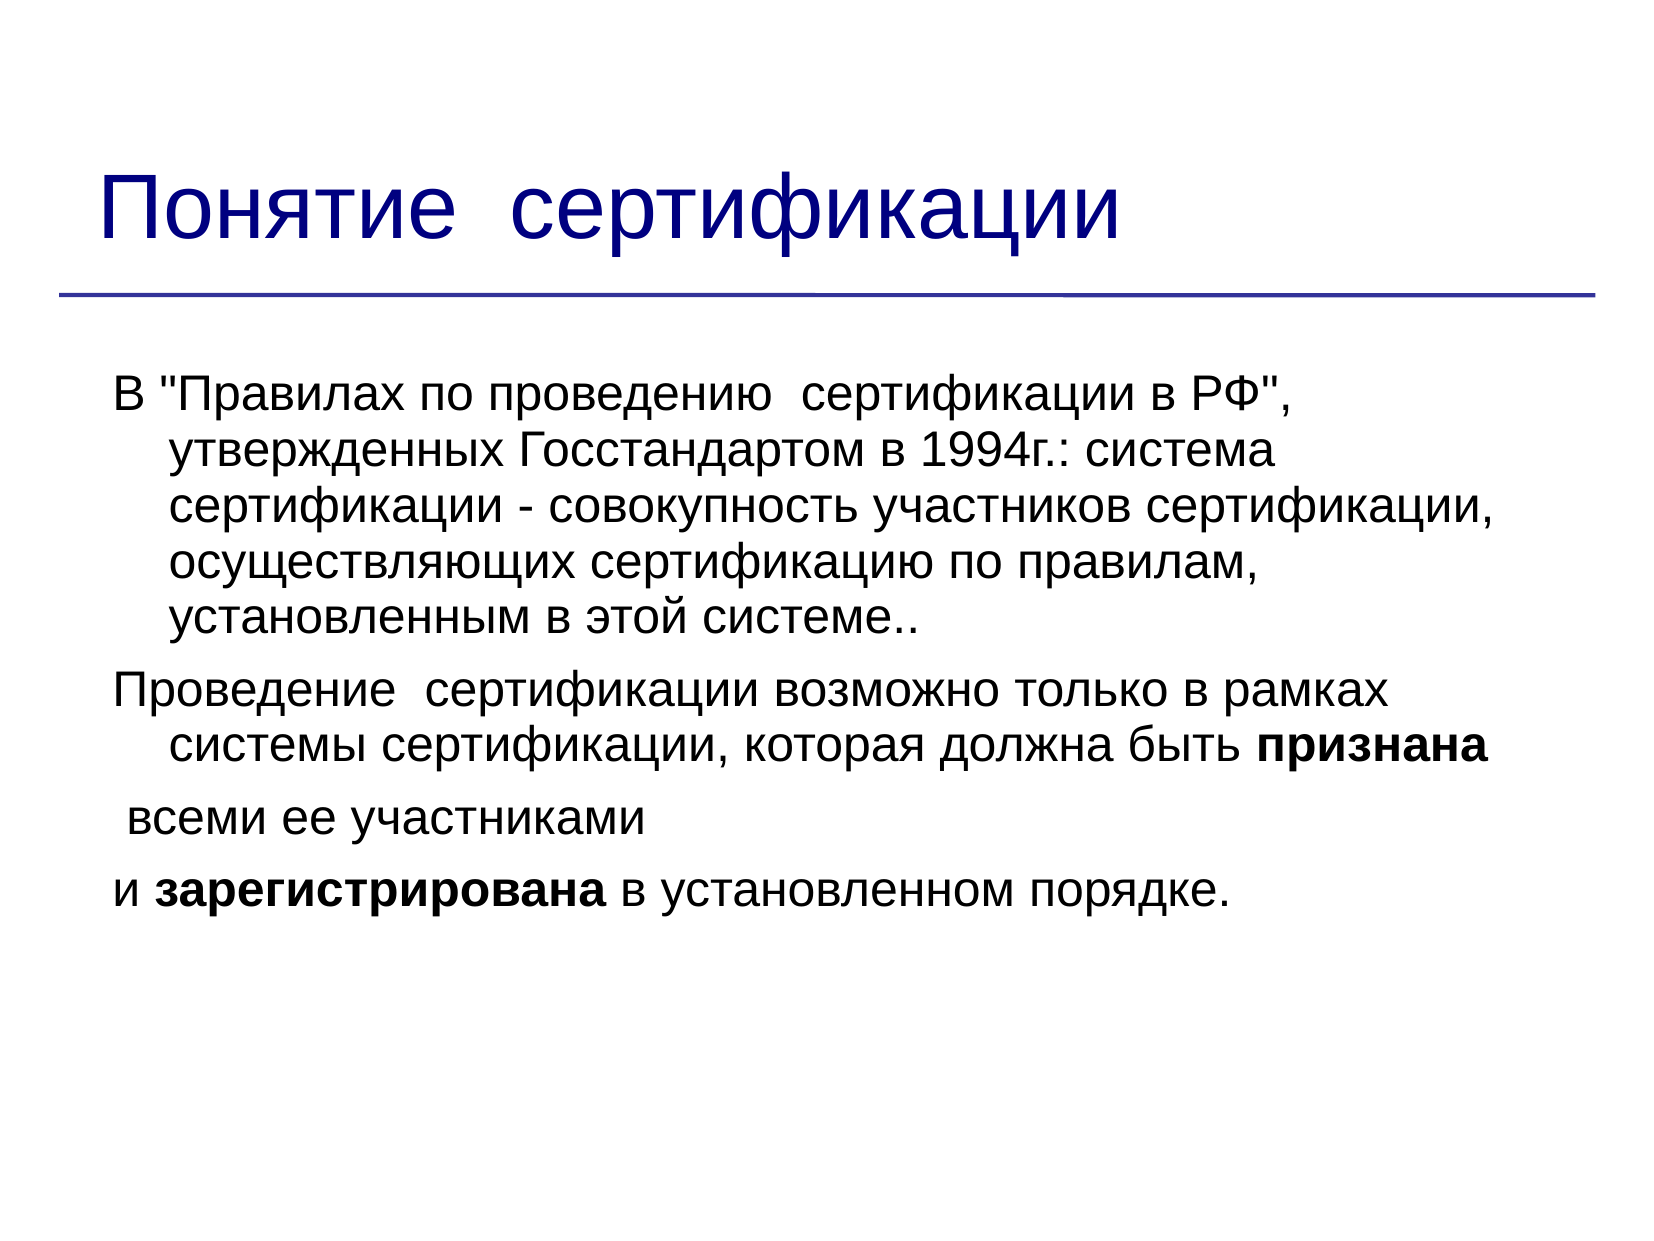

# Понятие сертификации
В "Правилах по проведению сертификации в РФ", утвержденных Госстандартом в 1994г.: система сертификации - совокупность участников сертификации, осуществляющих сертификацию по правилам, установленным в этой системе..
Проведение сертификации возможно только в рамках системы сертификации, которая должна быть признана
 всеми ее участниками
и зарегистрирована в установленном порядке.